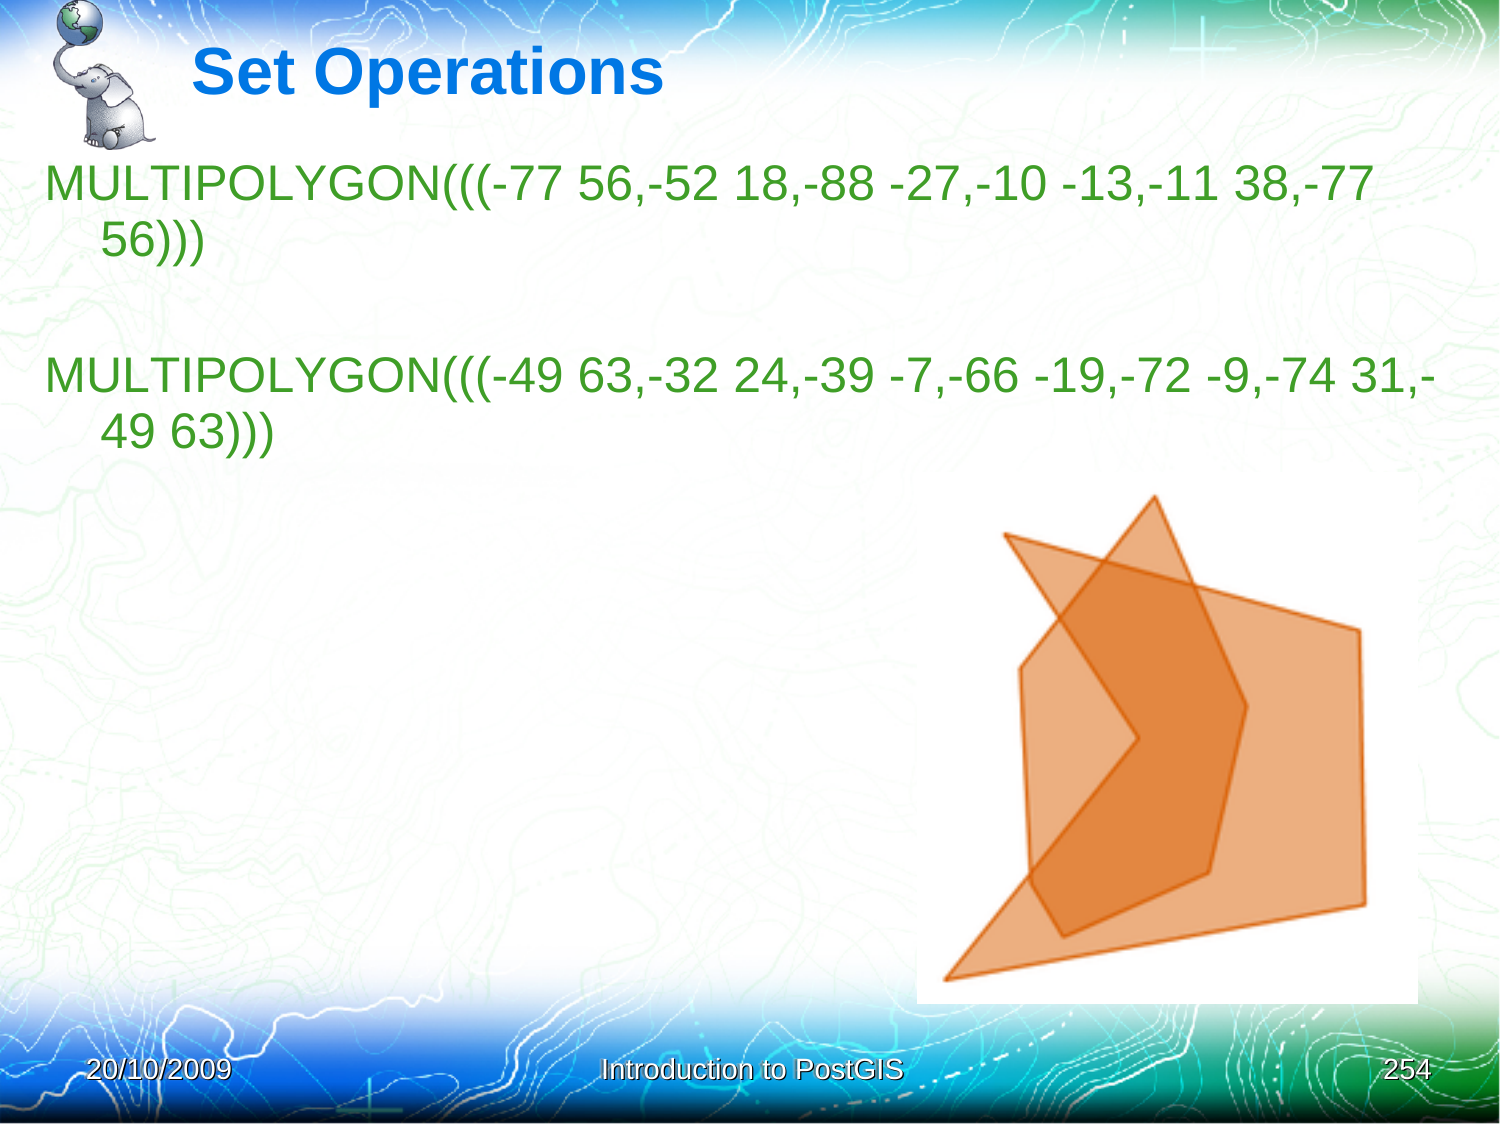

# Set Operations
MULTIPOLYGON(((-77 56,-52 18,-88 -27,-10 -13,-11 38,-77 56)))
MULTIPOLYGON(((-49 63,-32 24,-39 -7,-66 -19,-72 -9,-74 31,-49 63)))
20/10/2009
Introduction to PostGIS
254